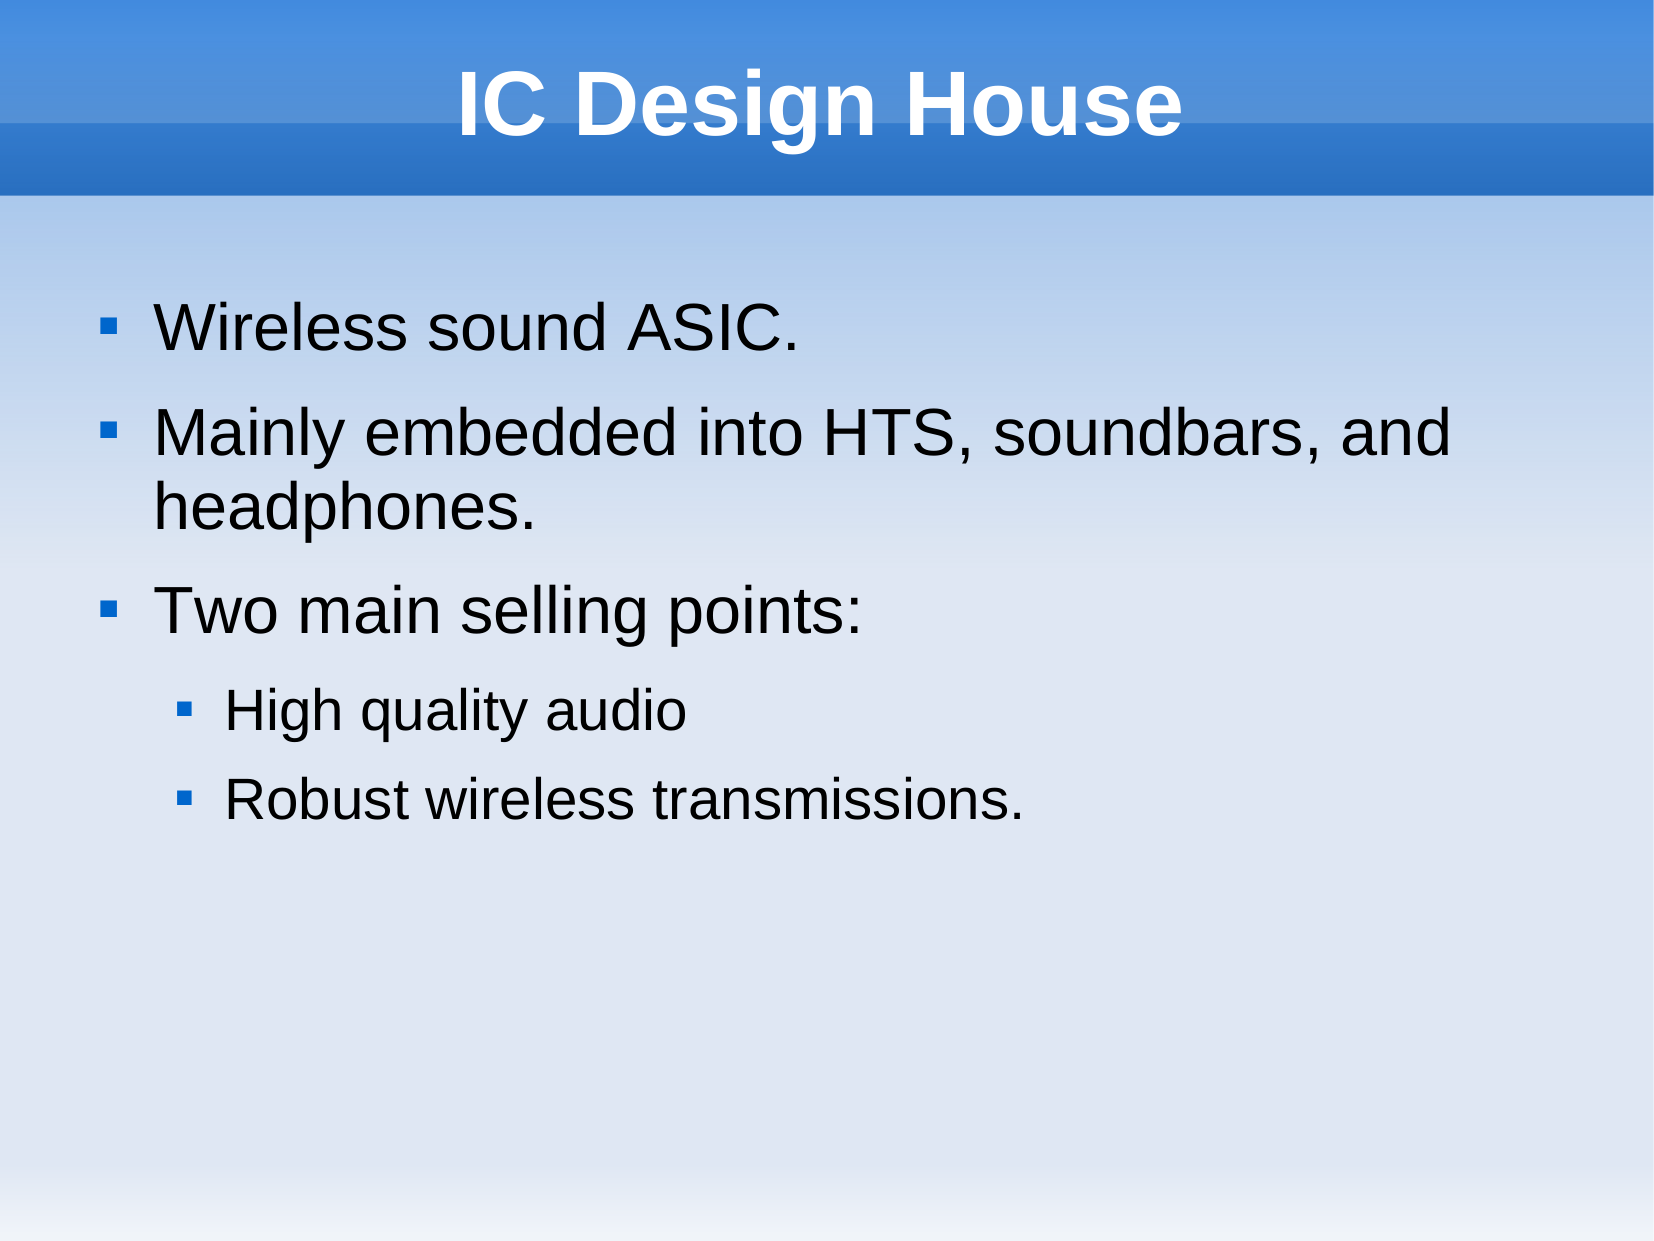

# IC Design House
Wireless sound ASIC.
Mainly embedded into HTS, soundbars, and headphones.
Two main selling points:
High quality audio
Robust wireless transmissions.